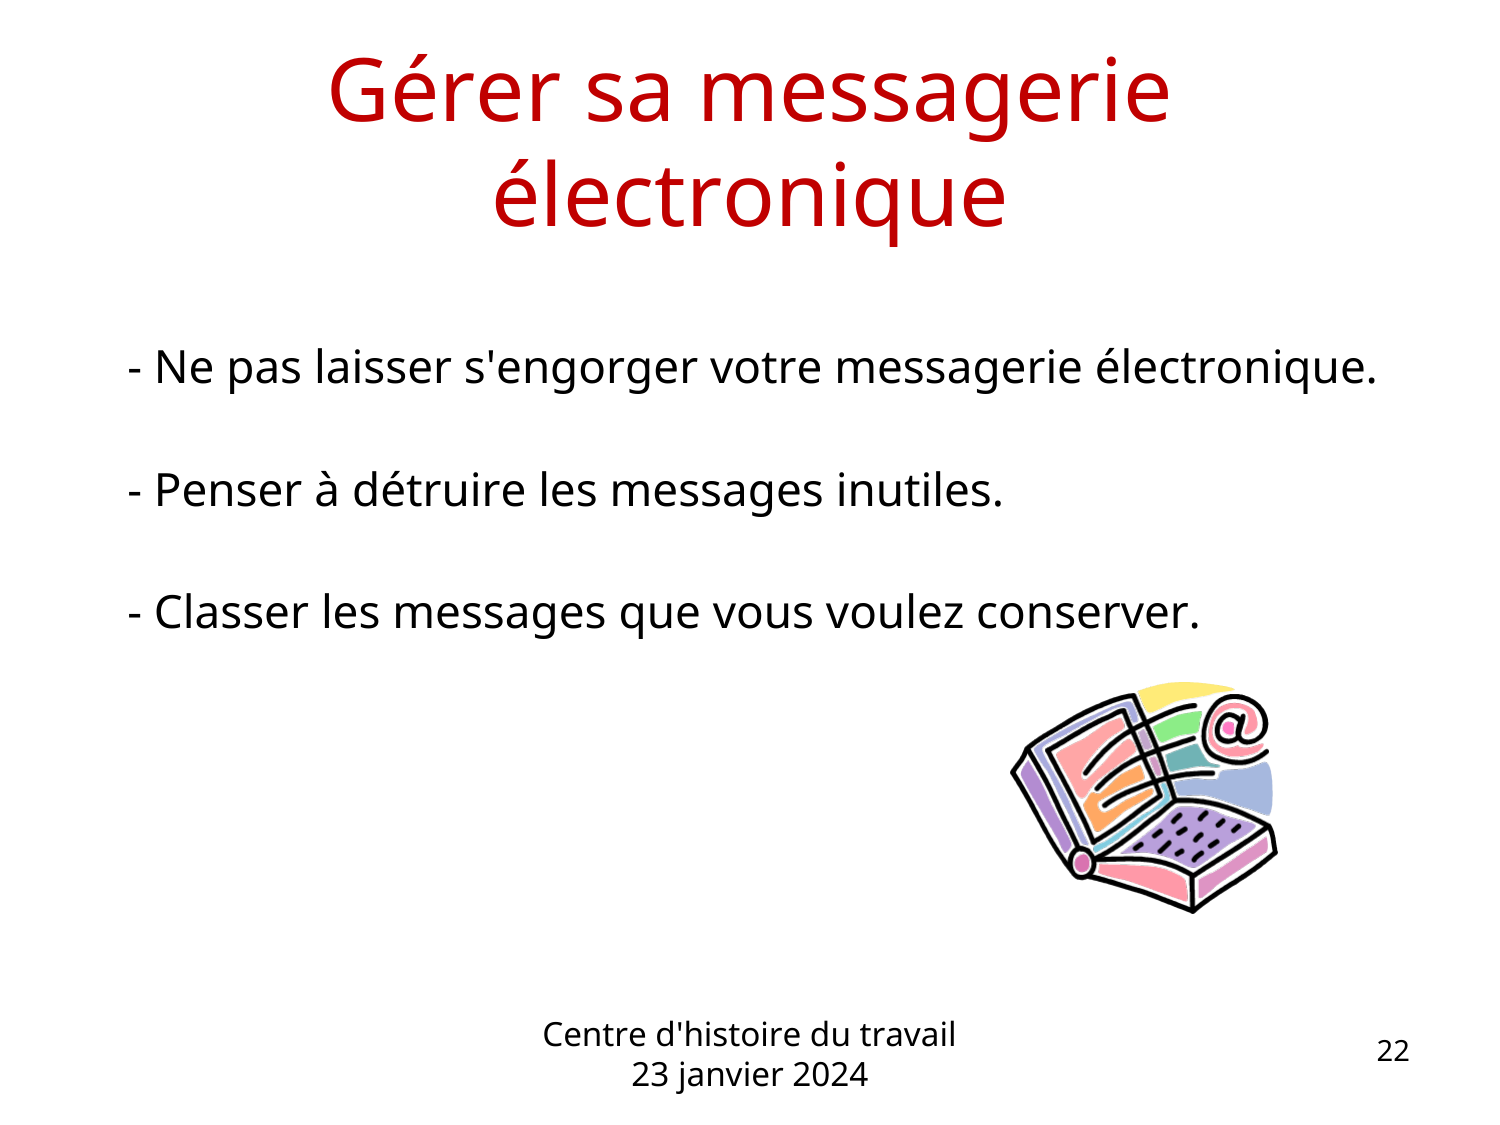

Gérer sa messagerie électronique
- Ne pas laisser s'engorger votre messagerie électronique.
- Penser à détruire les messages inutiles.
- Classer les messages que vous voulez conserver.
Centre d'histoire du travail
23 janvier 2024